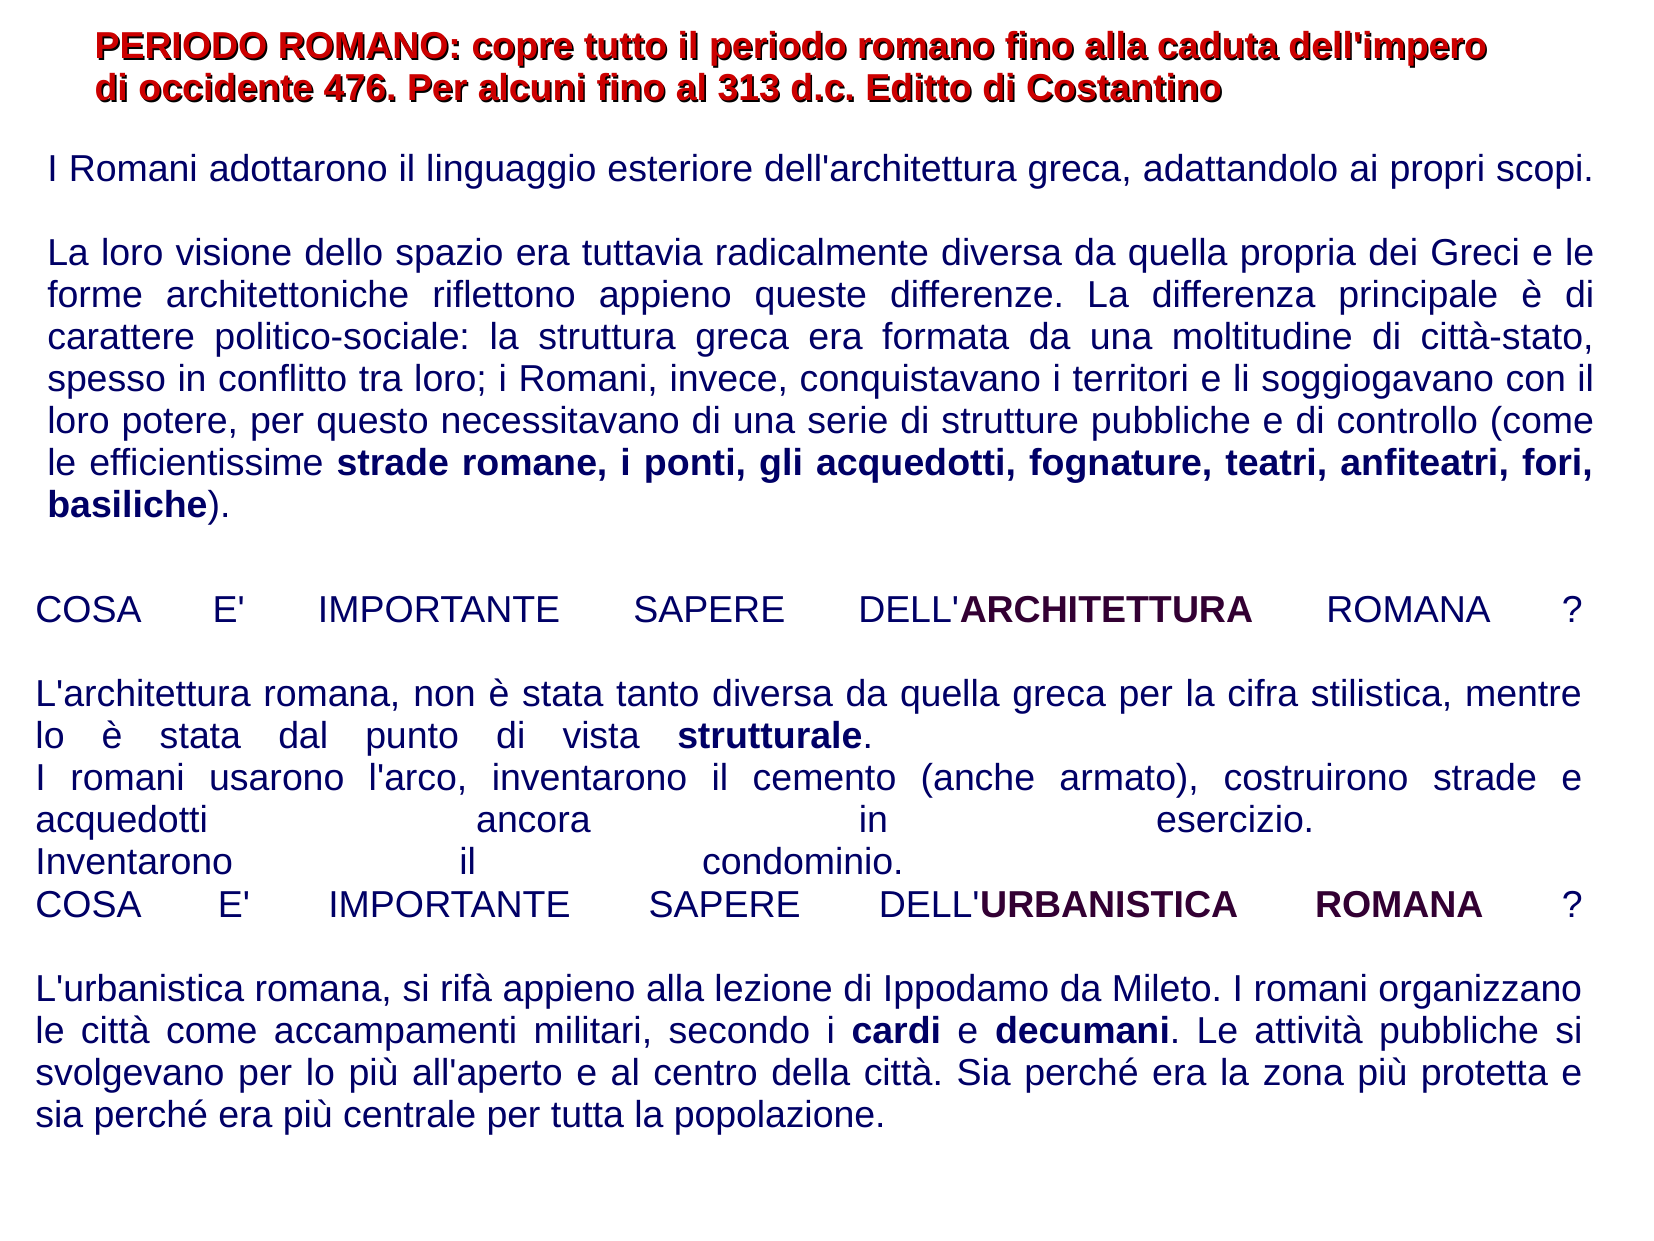

PERIODO ROMANO: copre tutto il periodo romano fino alla caduta dell'impero di occidente 476. Per alcuni fino al 313 d.c. Editto di Costantino
# I Romani adottarono il linguaggio esteriore dell'architettura greca, adattandolo ai propri scopi. La loro visione dello spazio era tuttavia radicalmente diversa da quella propria dei Greci e le forme architettoniche riflettono appieno queste differenze. La differenza principale è di carattere politico-sociale: la struttura greca era formata da una moltitudine di città-stato, spesso in conflitto tra loro; i Romani, invece, conquistavano i territori e li soggiogavano con il loro potere, per questo necessitavano di una serie di strutture pubbliche e di controllo (come le efficientissime strade romane, i ponti, gli acquedotti, fognature, teatri, anfiteatri, fori, basiliche).
COSA E' IMPORTANTE SAPERE DELL'ARCHITETTURA ROMANA ?
L'architettura romana, non è stata tanto diversa da quella greca per la cifra stilistica, mentre lo è stata dal punto di vista strutturale.
I romani usarono l'arco, inventarono il cemento (anche armato), costruirono strade e acquedotti ancora in esercizio.
Inventarono il condominio.
COSA E' IMPORTANTE SAPERE DELL'URBANISTICA ROMANA ?
L'urbanistica romana, si rifà appieno alla lezione di Ippodamo da Mileto. I romani organizzano le città come accampamenti militari, secondo i cardi e decumani. Le attività pubbliche si svolgevano per lo più all'aperto e al centro della città. Sia perché era la zona più protetta e sia perché era più centrale per tutta la popolazione.